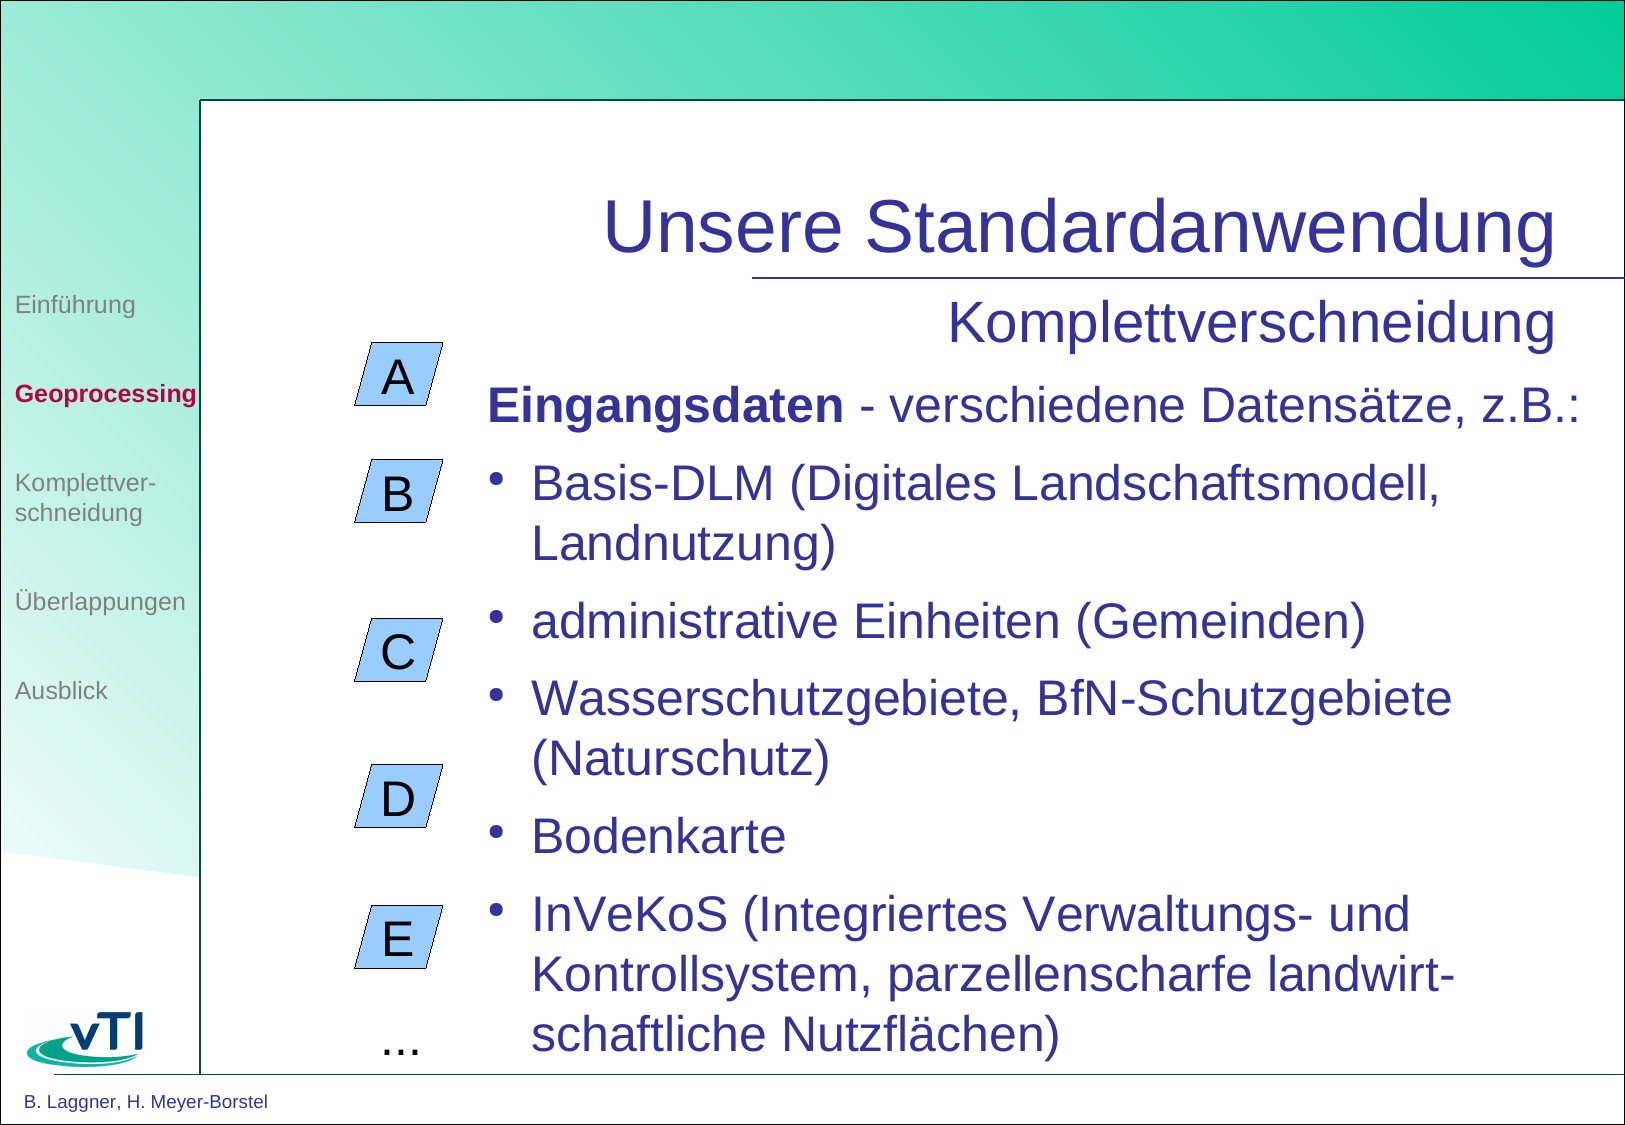

Unsere Standardanwendung
Komplettverschneidung
Einführung
Geoprocessing
Komplettver-schneidung
Überlappungen
Ausblick
A
Eingangsdaten - verschiedene Datensätze, z.B.:
Basis-DLM (Digitales Landschaftsmodell,
Landnutzung)
administrative Einheiten (Gemeinden)
Wasserschutzgebiete, BfN-Schutzgebiete
(Naturschutz)
Bodenkarte
InVeKoS (Integriertes Verwaltungs- und
Kontrollsystem, parzellenscharfe landwirt-
schaftliche Nutzflächen)
B
C
D
E
...